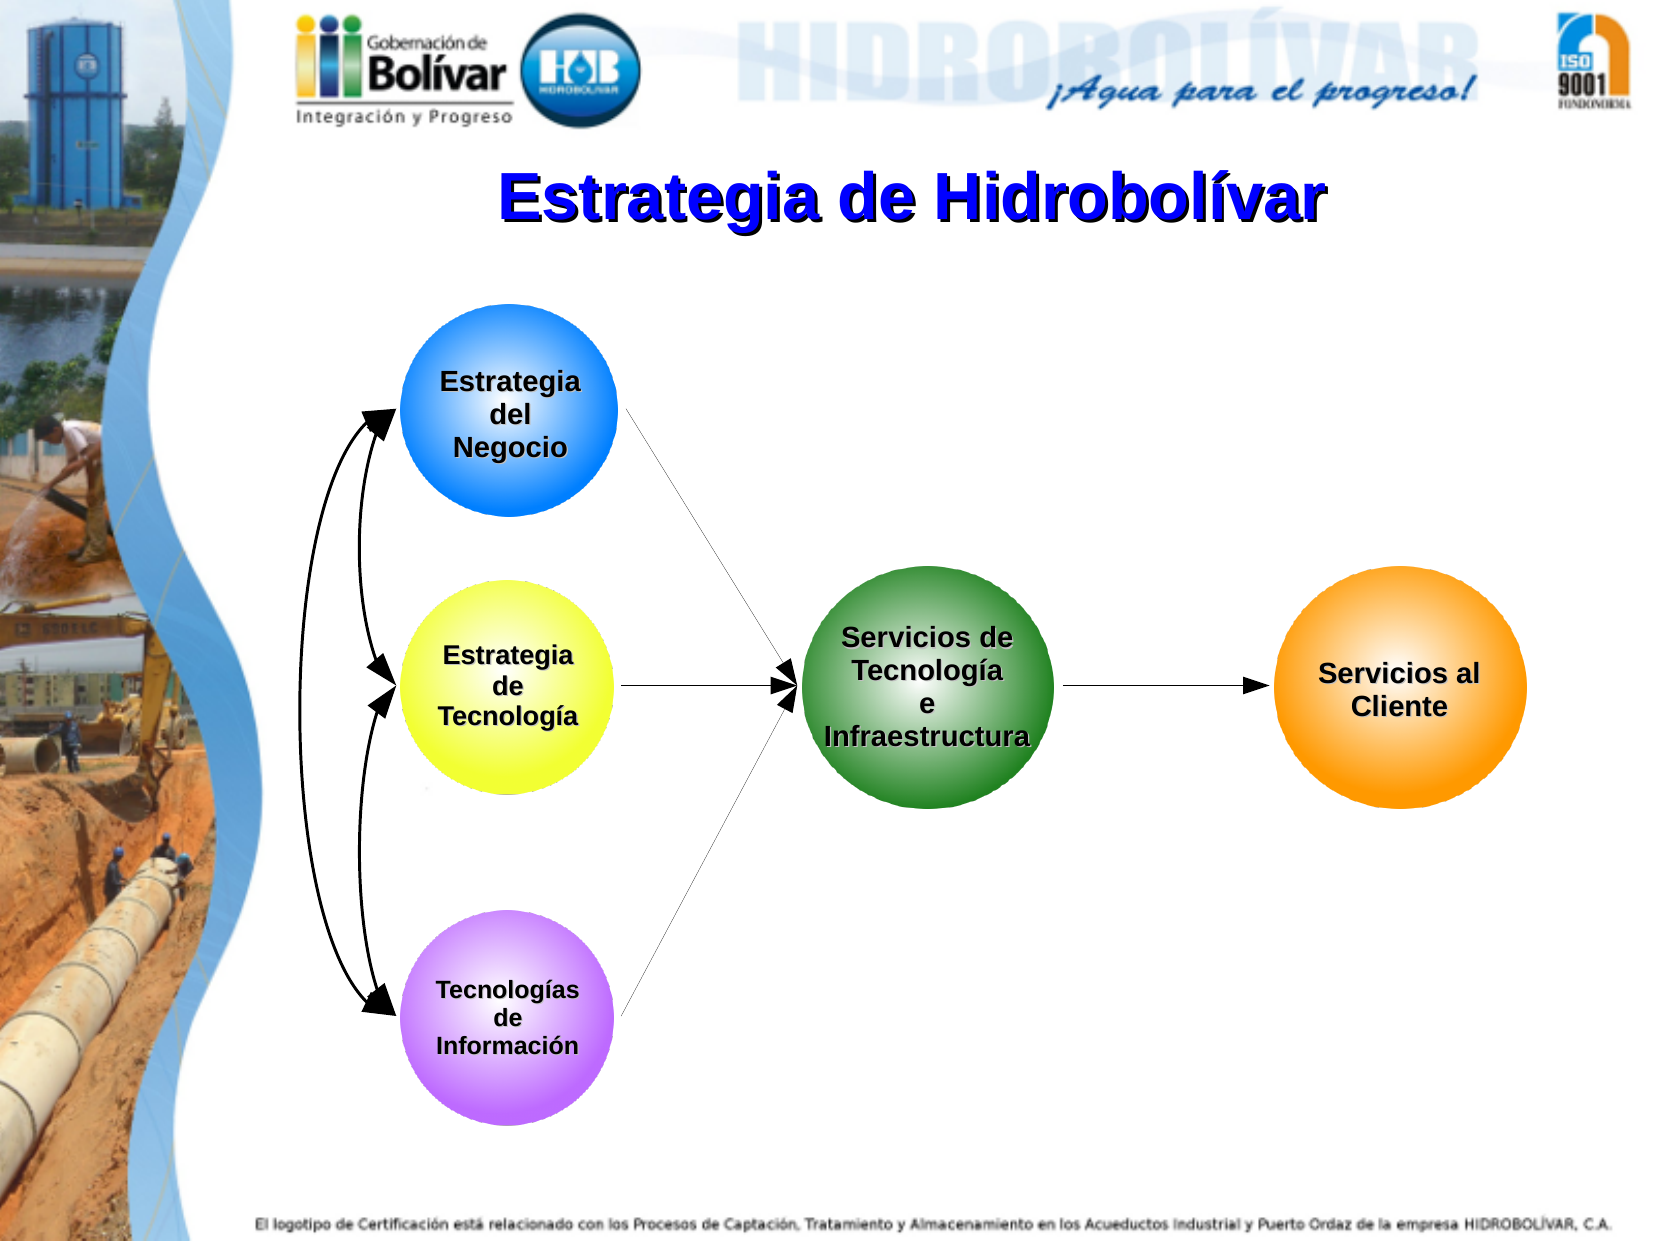

# Estrategia de Hidrobolívar
Estrategia del Negocio
Servicios de
Tecnología
e
Infraestructura
Estrategia de Tecnología
Servicios al Cliente
Tecnologías
de
Información